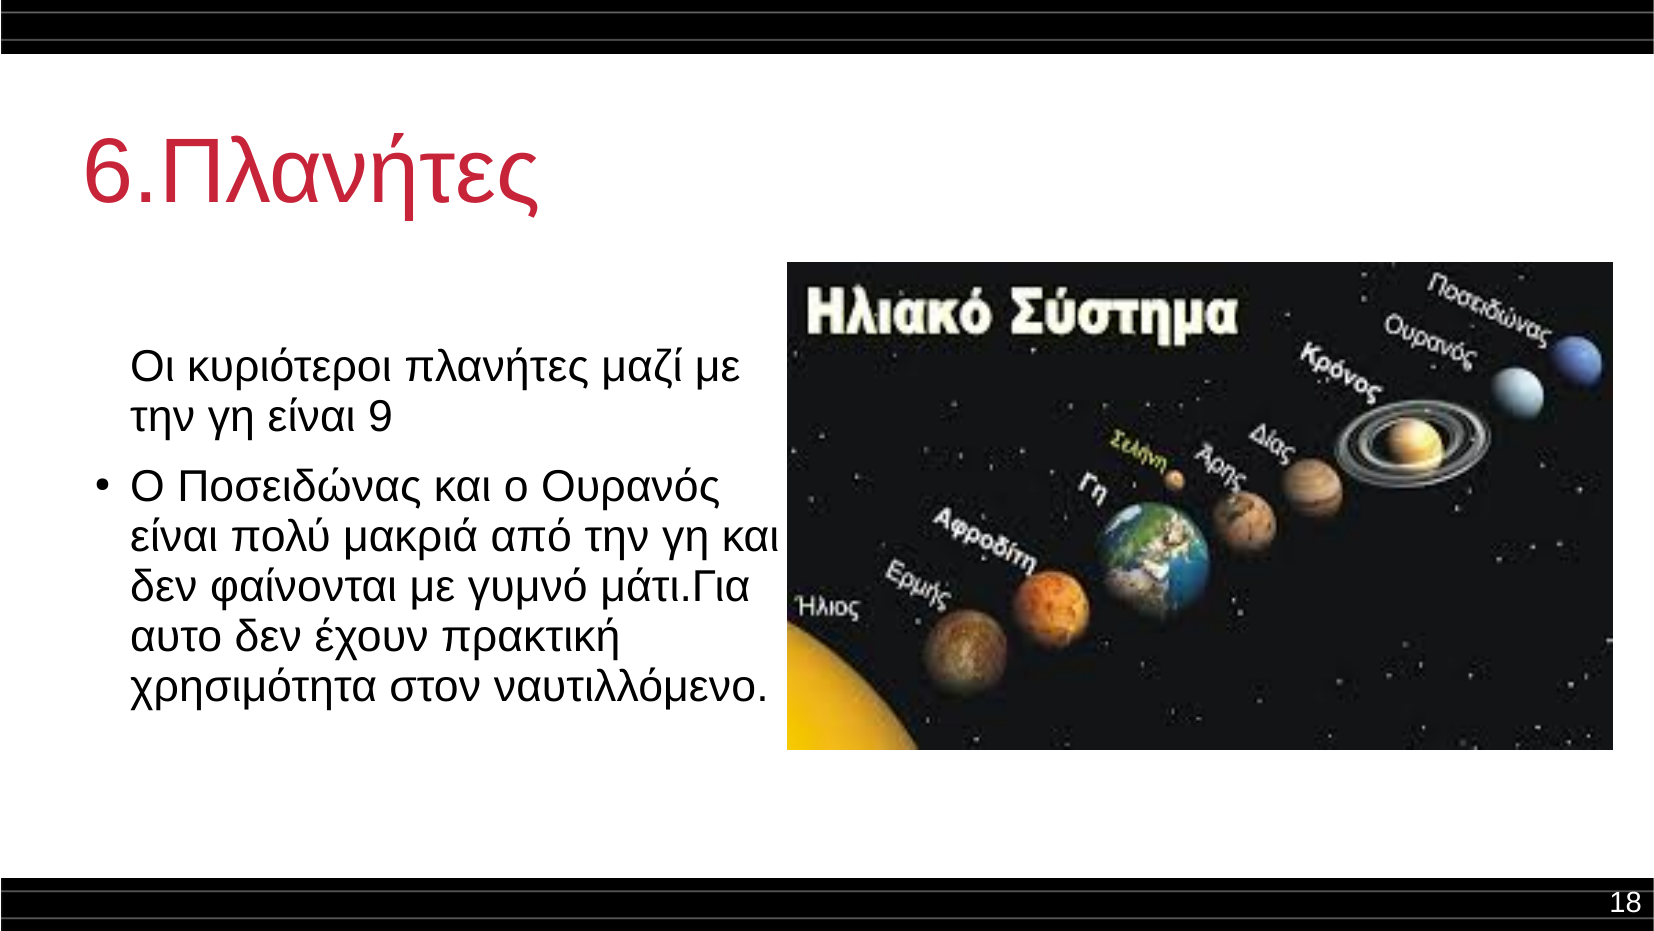

# 6.Πλανήτες
Οι κυριότεροι πλανήτες μαζί με την γη είναι 9
Ο Ποσειδώνας και ο Ουρανός είναι πολύ μακριά από την γη και δεν φαίνονται με γυμνό μάτι.Για αυτο δεν έχουν πρακτική χρησιμότητα στον ναυτιλλόμενο.